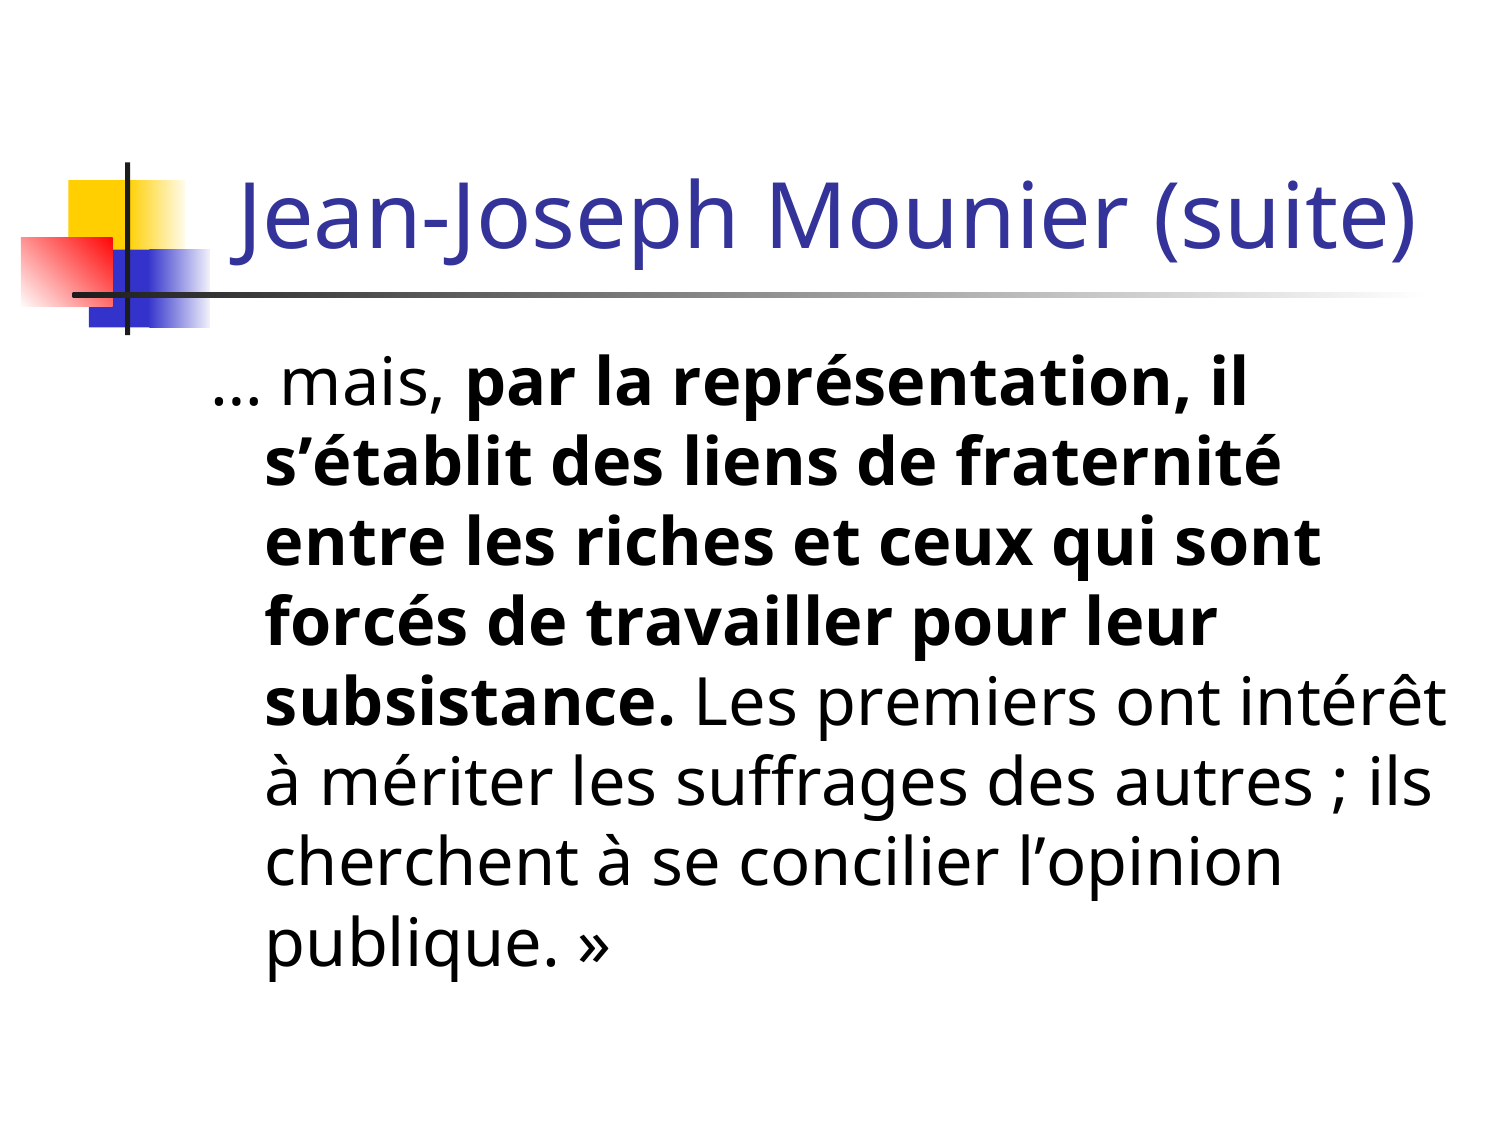

# Jean-Joseph Mounier (suite)
… mais, par la représentation, il s’établit des liens de fraternité entre les riches et ceux qui sont forcés de travailler pour leur subsistance. Les premiers ont intérêt à mériter les suffrages des autres ; ils cherchent à se concilier l’opinion publique. »